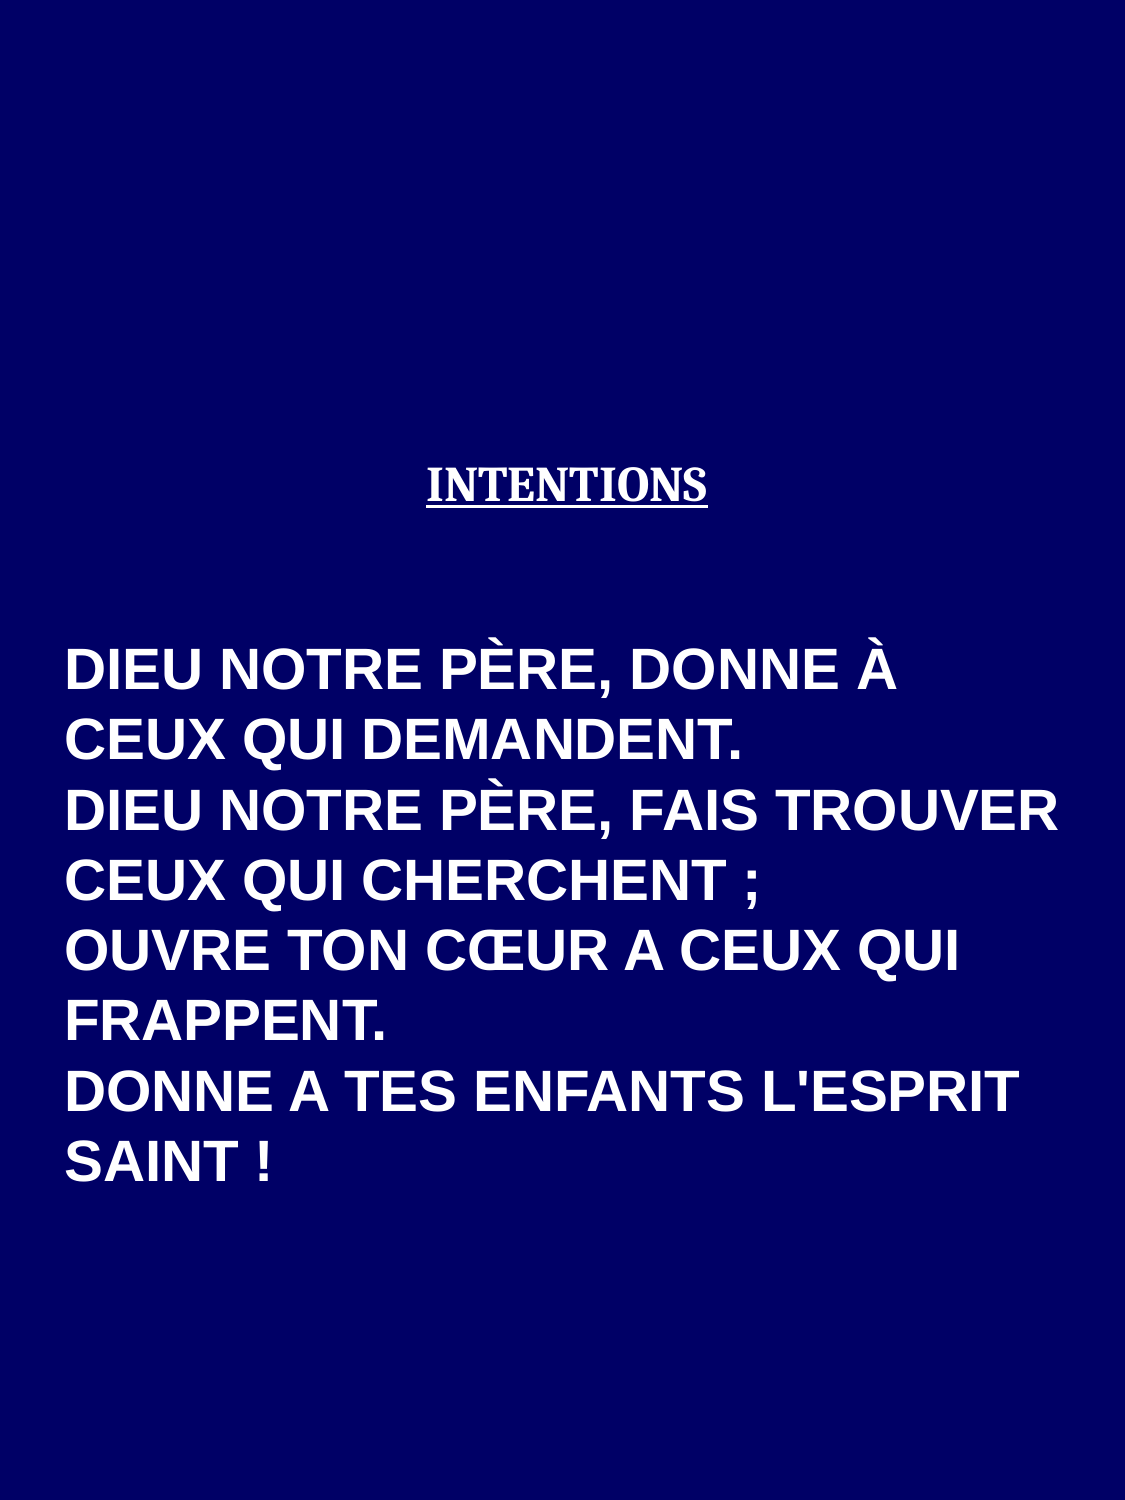

INTENTIONS
DIEU NOTRE PÈRE, DONNE À CEUX QUI DEMANDENT.
DIEU NOTRE PÈRE, FAIS TROUVER CEUX QUI CHERCHENT ;
OUVRE TON CŒUR A CEUX QUI FRAPPENT.
DONNE A TES ENFANTS L'ESPRIT SAINT !